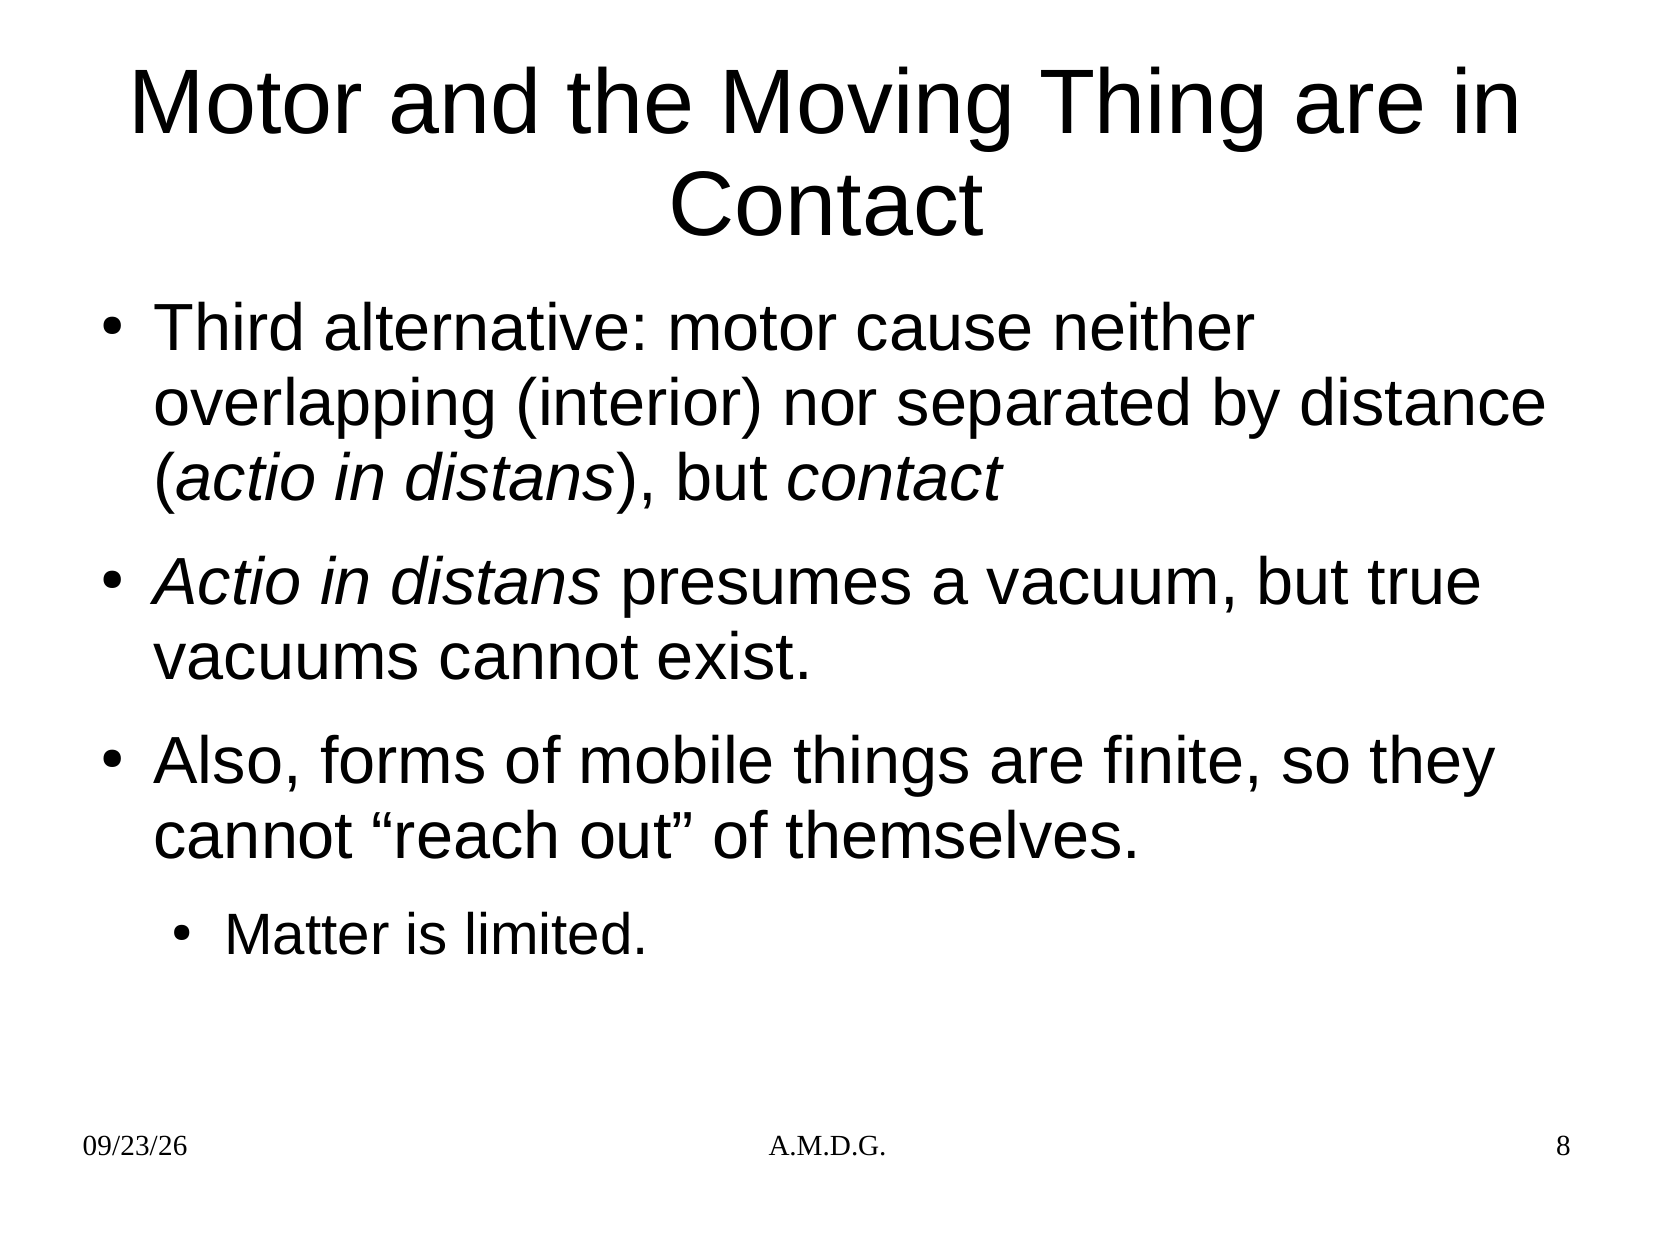

Motor and the Moving Thing are in Contact
# Third alternative: motor cause neither overlapping (interior) nor separated by distance (actio in distans), but contact
Actio in distans presumes a vacuum, but true vacuums cannot exist.
Also, forms of mobile things are finite, so they cannot “reach out” of themselves.
Matter is limited.
A.M.D.G.
8